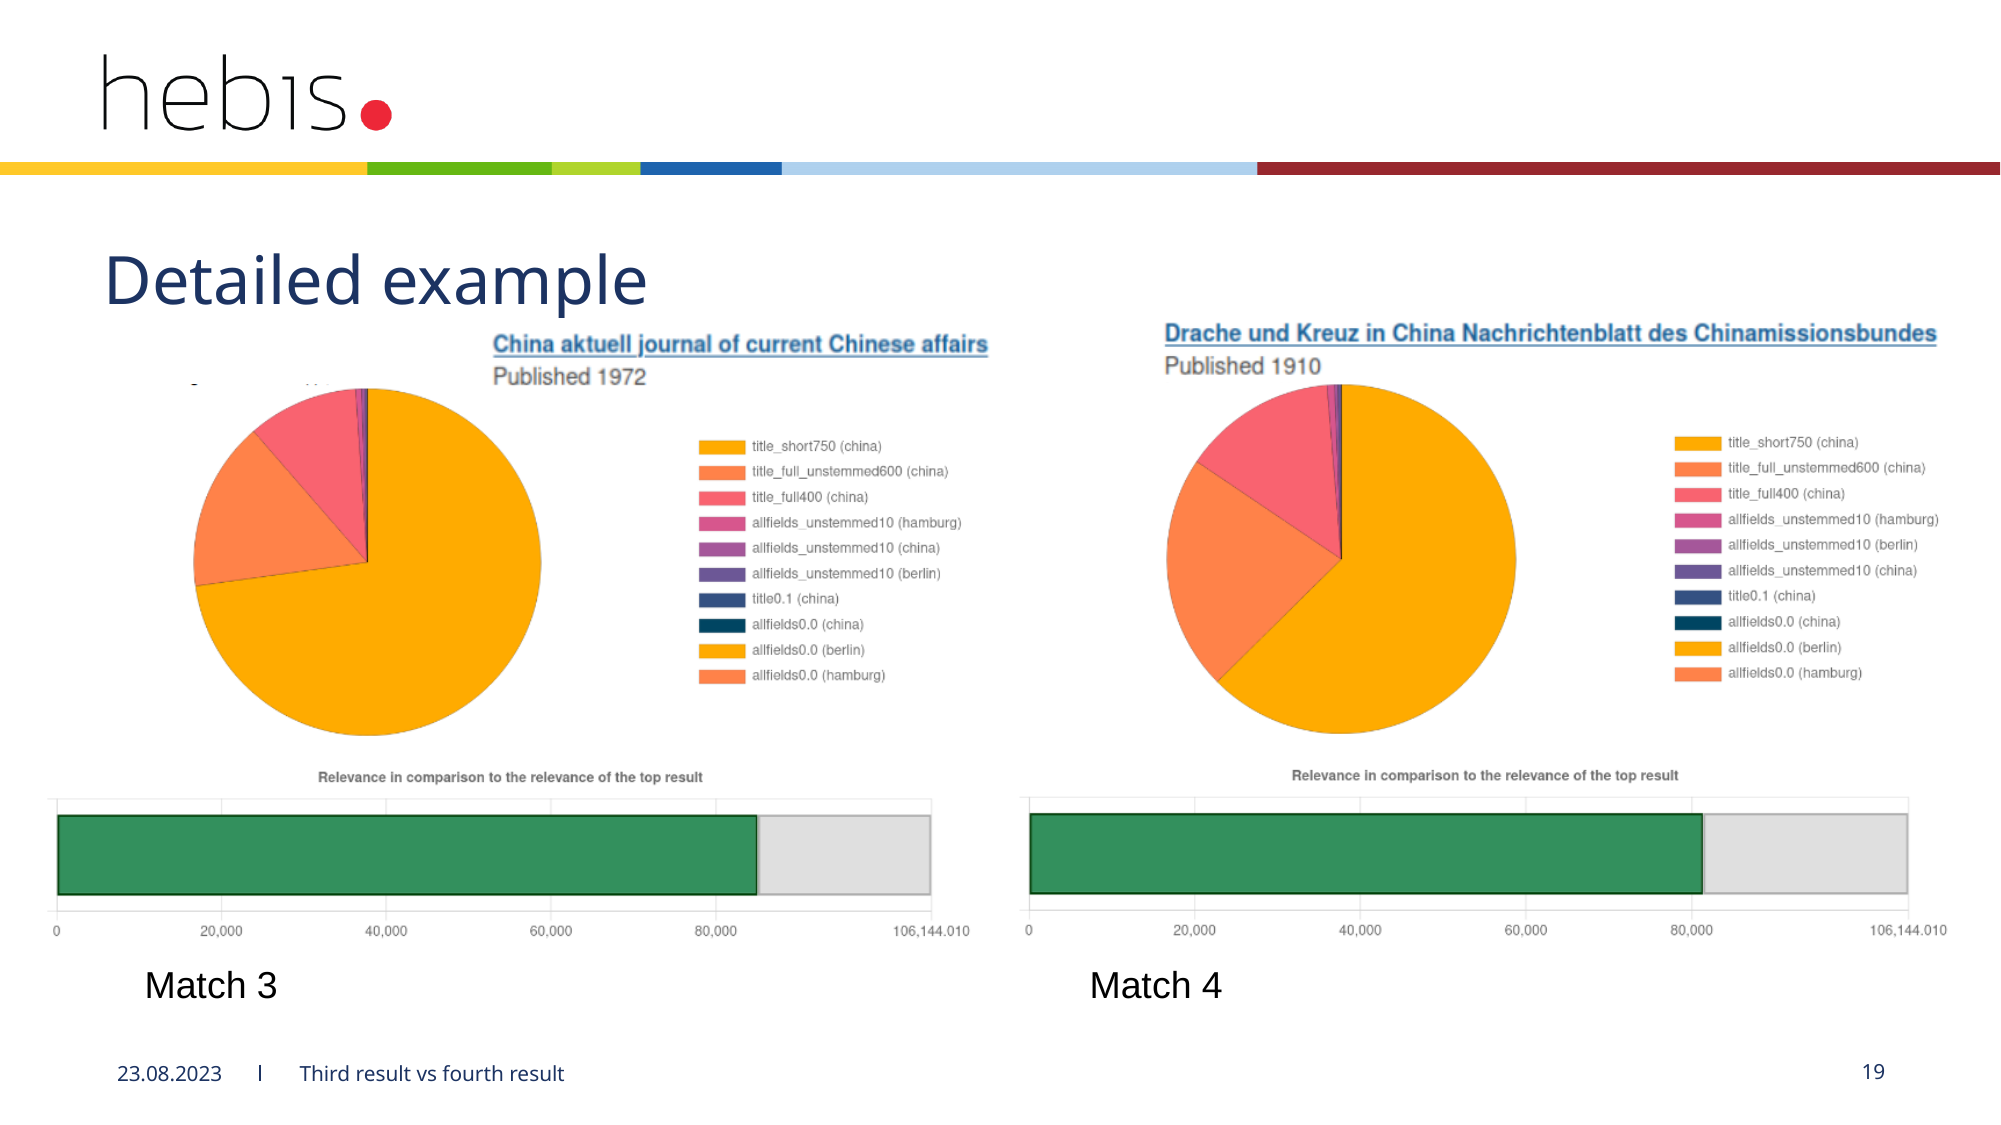

# Detailed example
Match 3
Match 4
23.08.2023
Third result vs fourth result